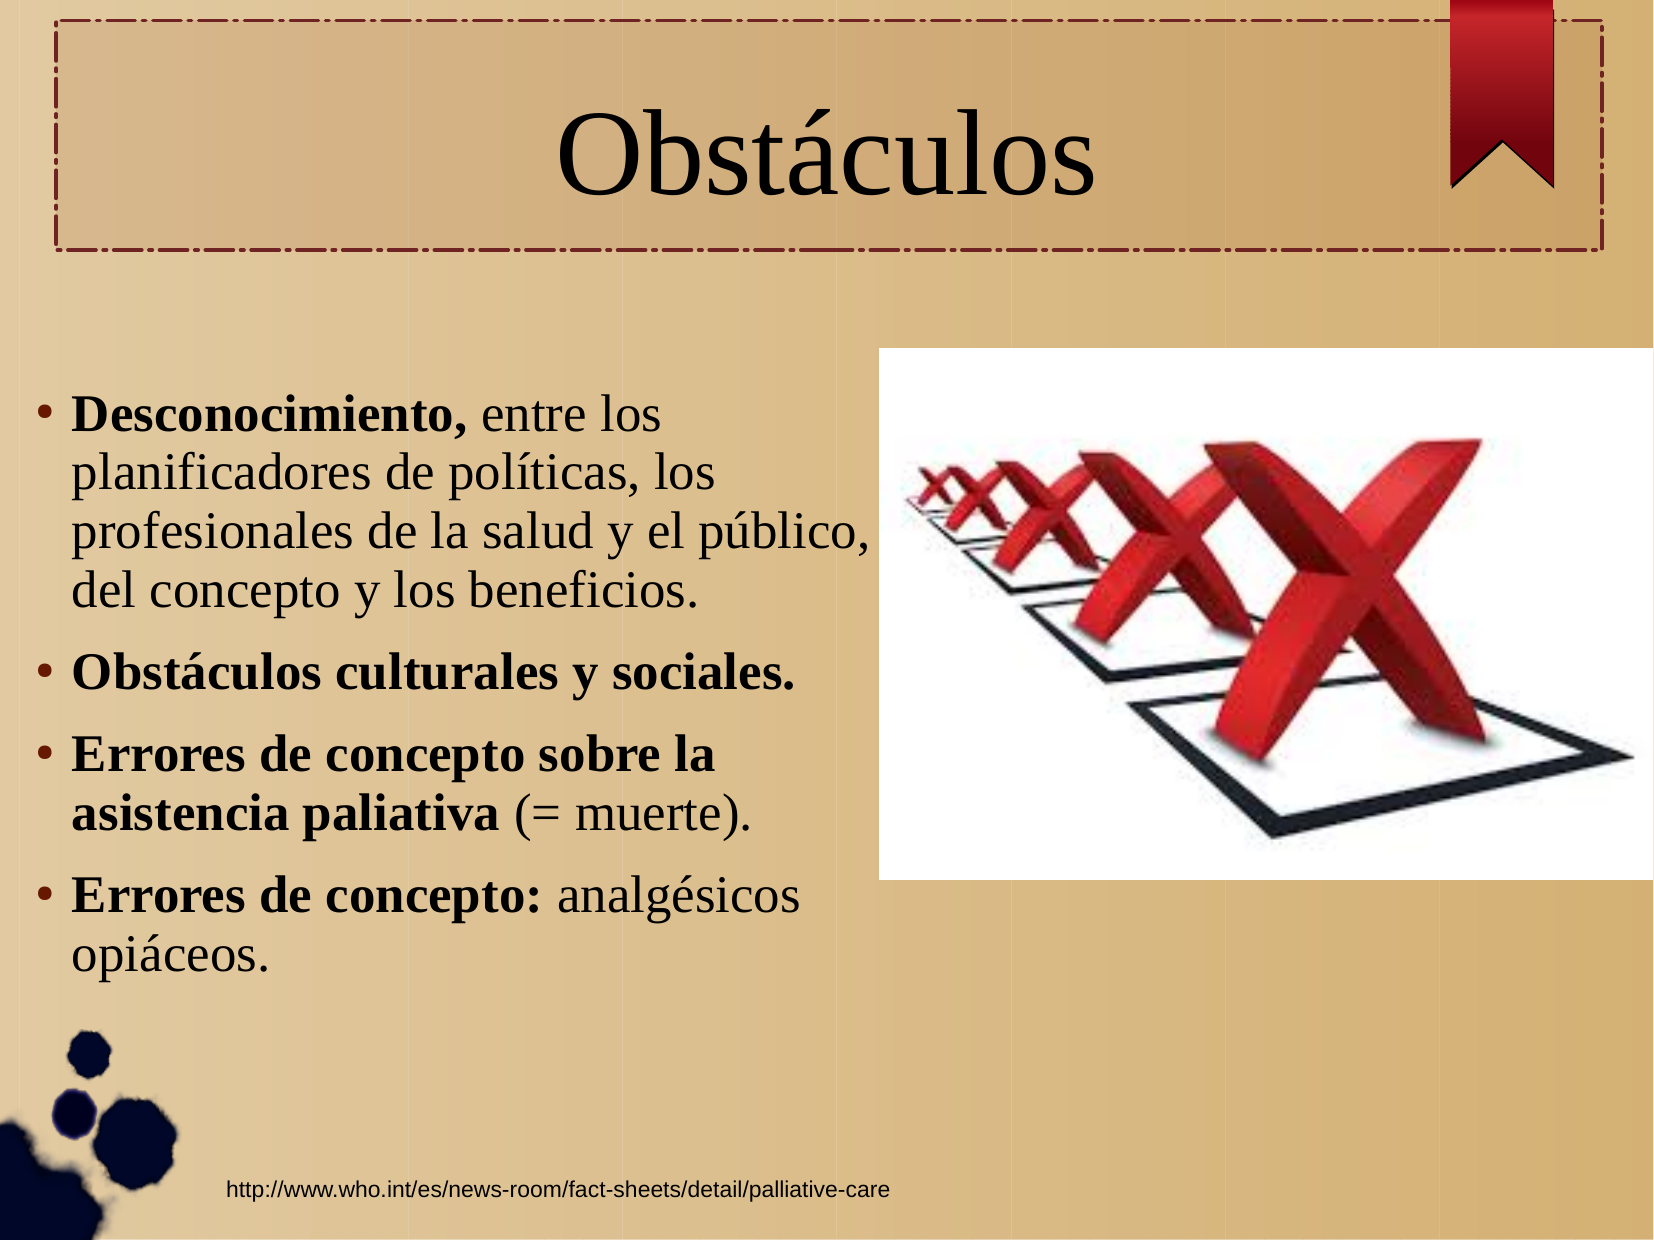

Obstáculos
# Desconocimiento, entre los planificadores de políticas, los profesionales de la salud y el público, del concepto y los beneficios.
Obstáculos culturales y sociales.
Errores de concepto sobre la asistencia paliativa (= muerte).
Errores de concepto: analgésicos opiáceos.
http://www.who.int/es/news-room/fact-sheets/detail/palliative-care